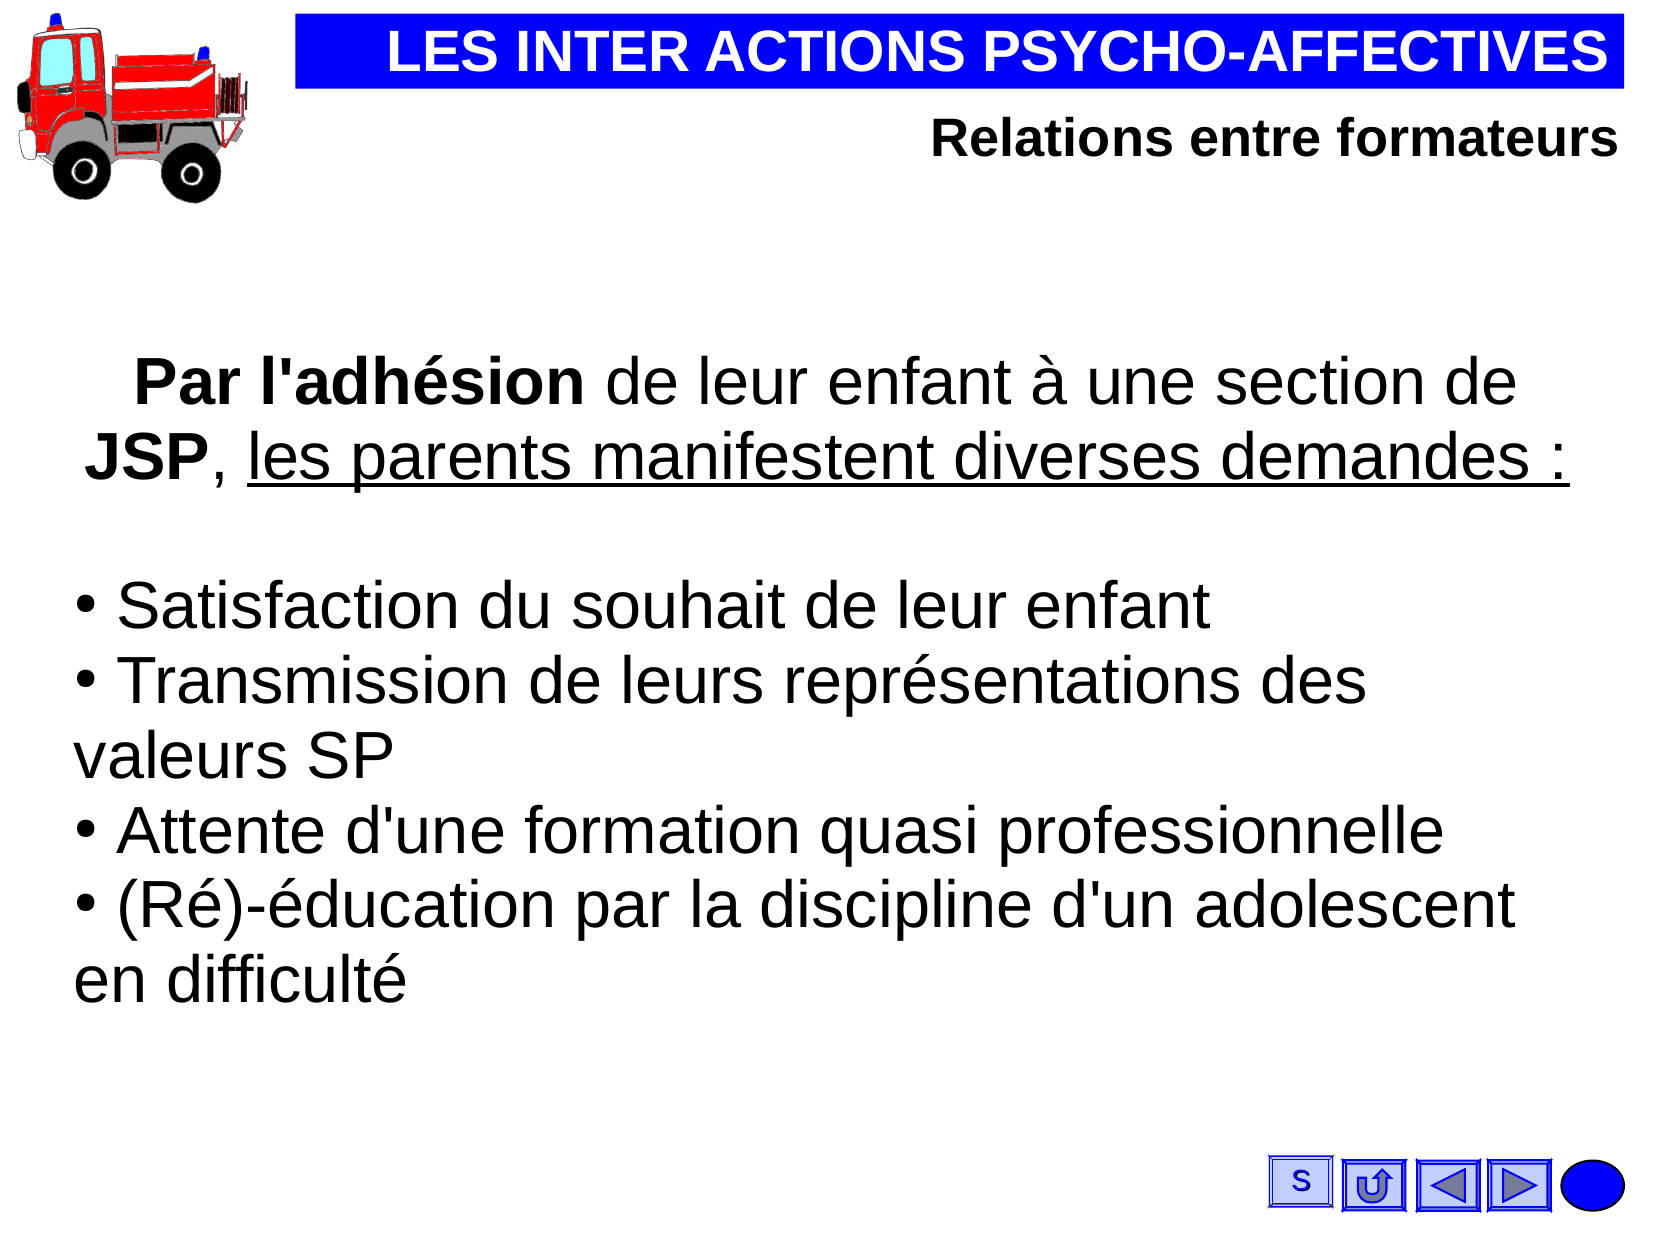

LES INTER ACTIONS PSYCHO-AFFECTIVES
Relations entre formateurs
Par l'adhésion de leur enfant à une section de JSP, les parents manifestent diverses demandes :
 Satisfaction du souhait de leur enfant
 Transmission de leurs représentations des valeurs SP
 Attente d'une formation quasi professionnelle
 (Ré)-éducation par la discipline d'un adolescent en difficulté